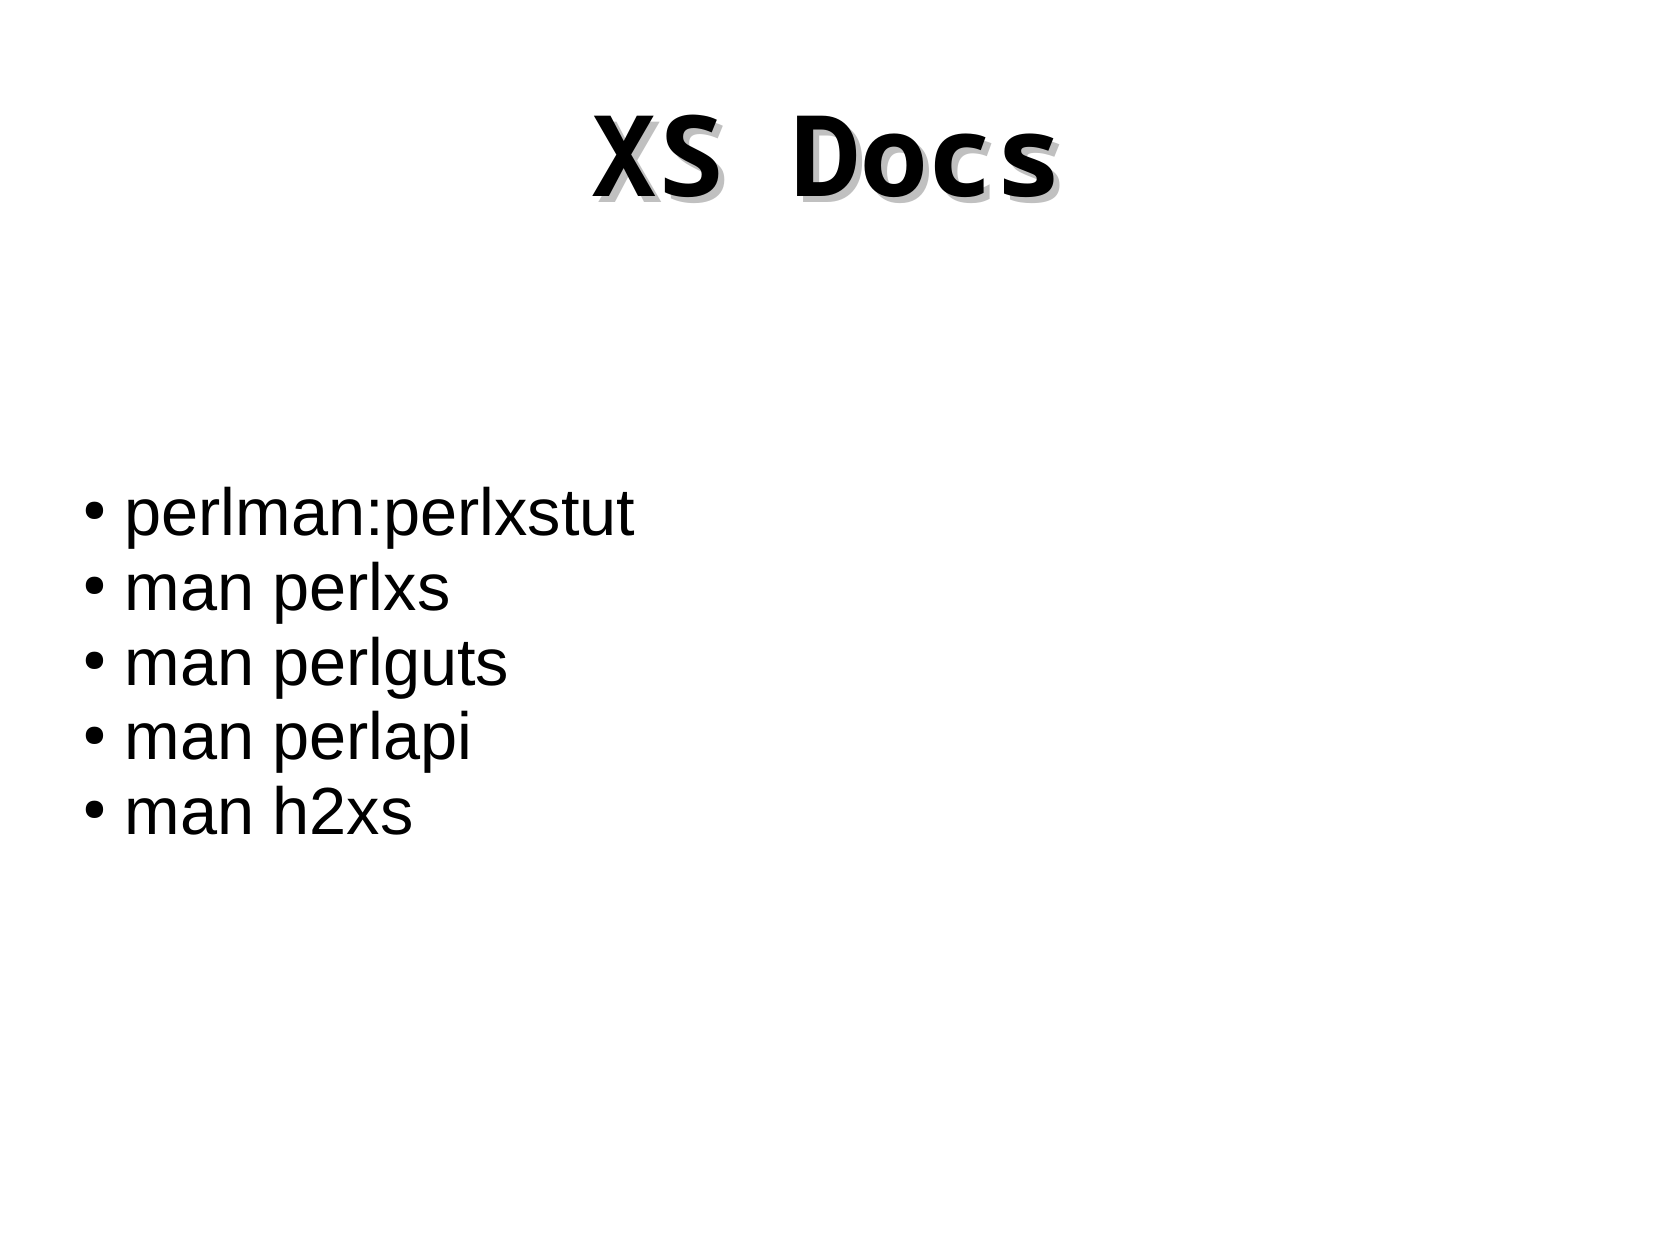

# XS Docs
 perlman:perlxstut
 man perlxs
 man perlguts
 man perlapi
 man h2xs